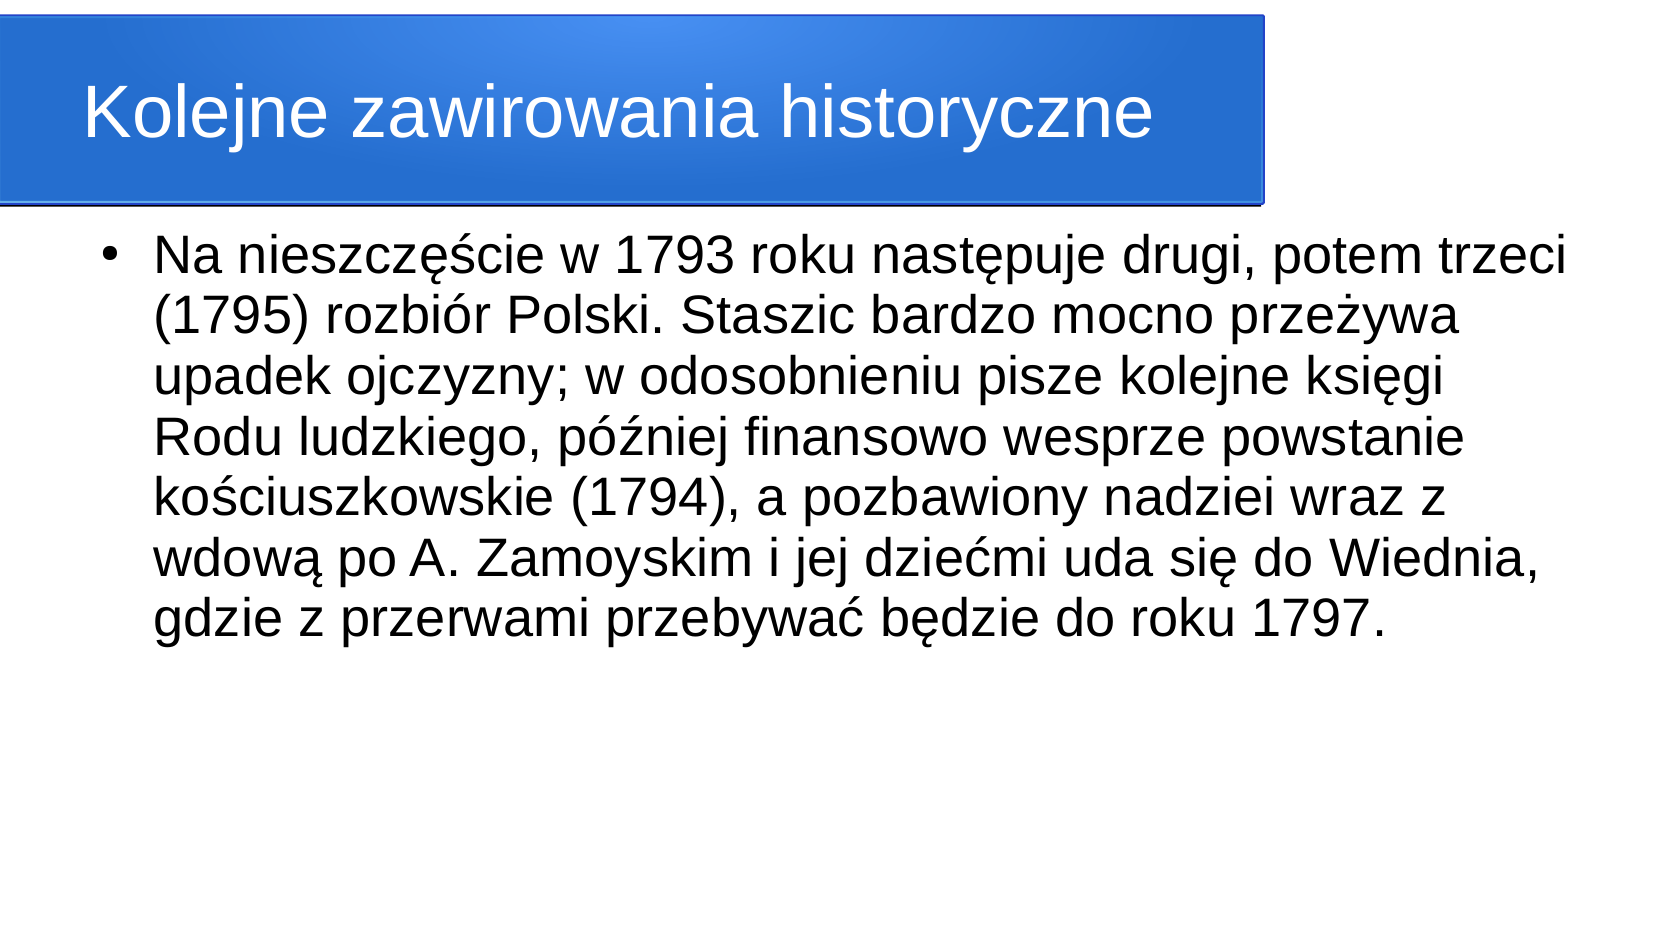

# Kolejne zawirowania historyczne
Na nieszczęście w 1793 roku następuje drugi, potem trzeci (1795) rozbiór Polski. Staszic bardzo mocno przeżywa upadek ojczyzny; w odosobnieniu pisze kolejne księgi Rodu ludzkiego, później finansowo wesprze powstanie kościuszkowskie (1794), a pozbawiony nadziei wraz z wdową po A. Zamoyskim i jej dziećmi uda się do Wiednia, gdzie z przerwami przebywać będzie do roku 1797.